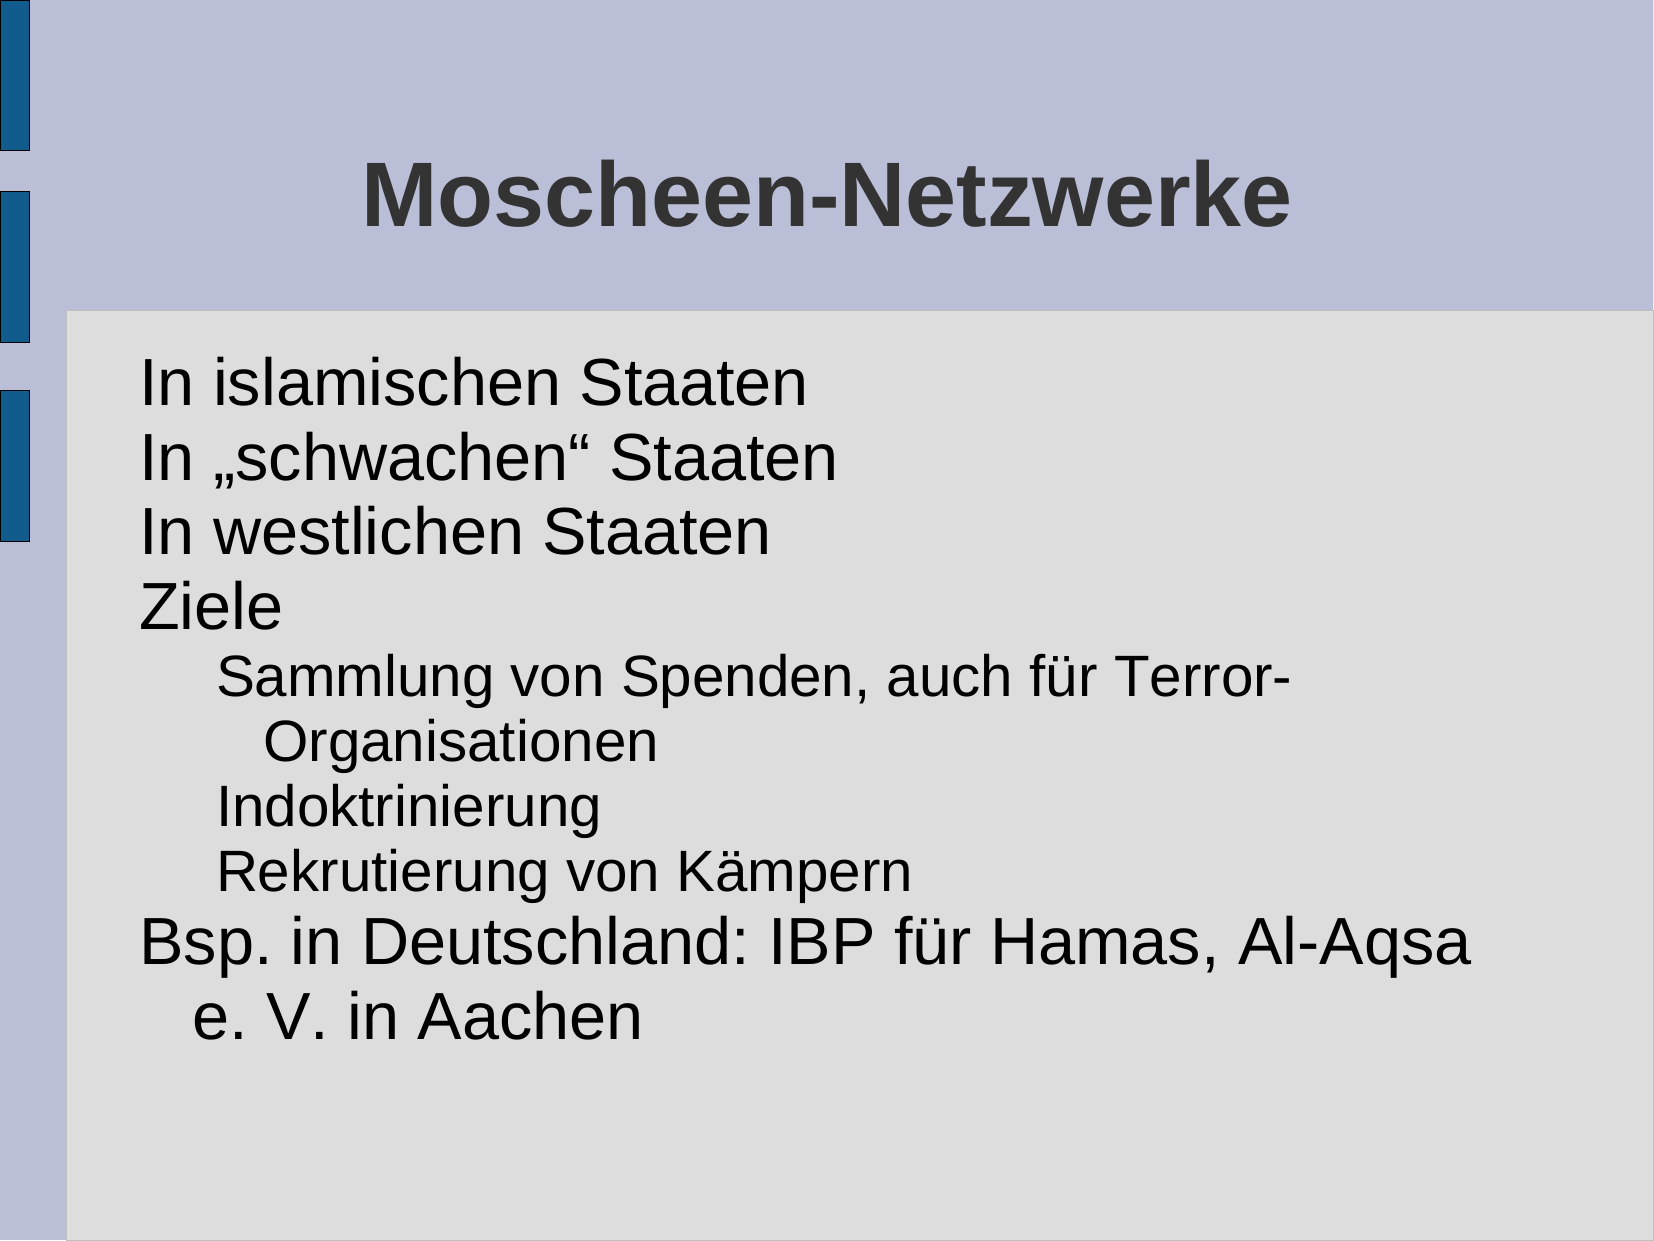

# Moscheen-Netzwerke
In islamischen Staaten
In „schwachen“ Staaten
In westlichen Staaten
Ziele
Sammlung von Spenden, auch für Terror-Organisationen
Indoktrinierung
Rekrutierung von Kämpern
Bsp. in Deutschland: IBP für Hamas, Al-Aqsa e. V. in Aachen